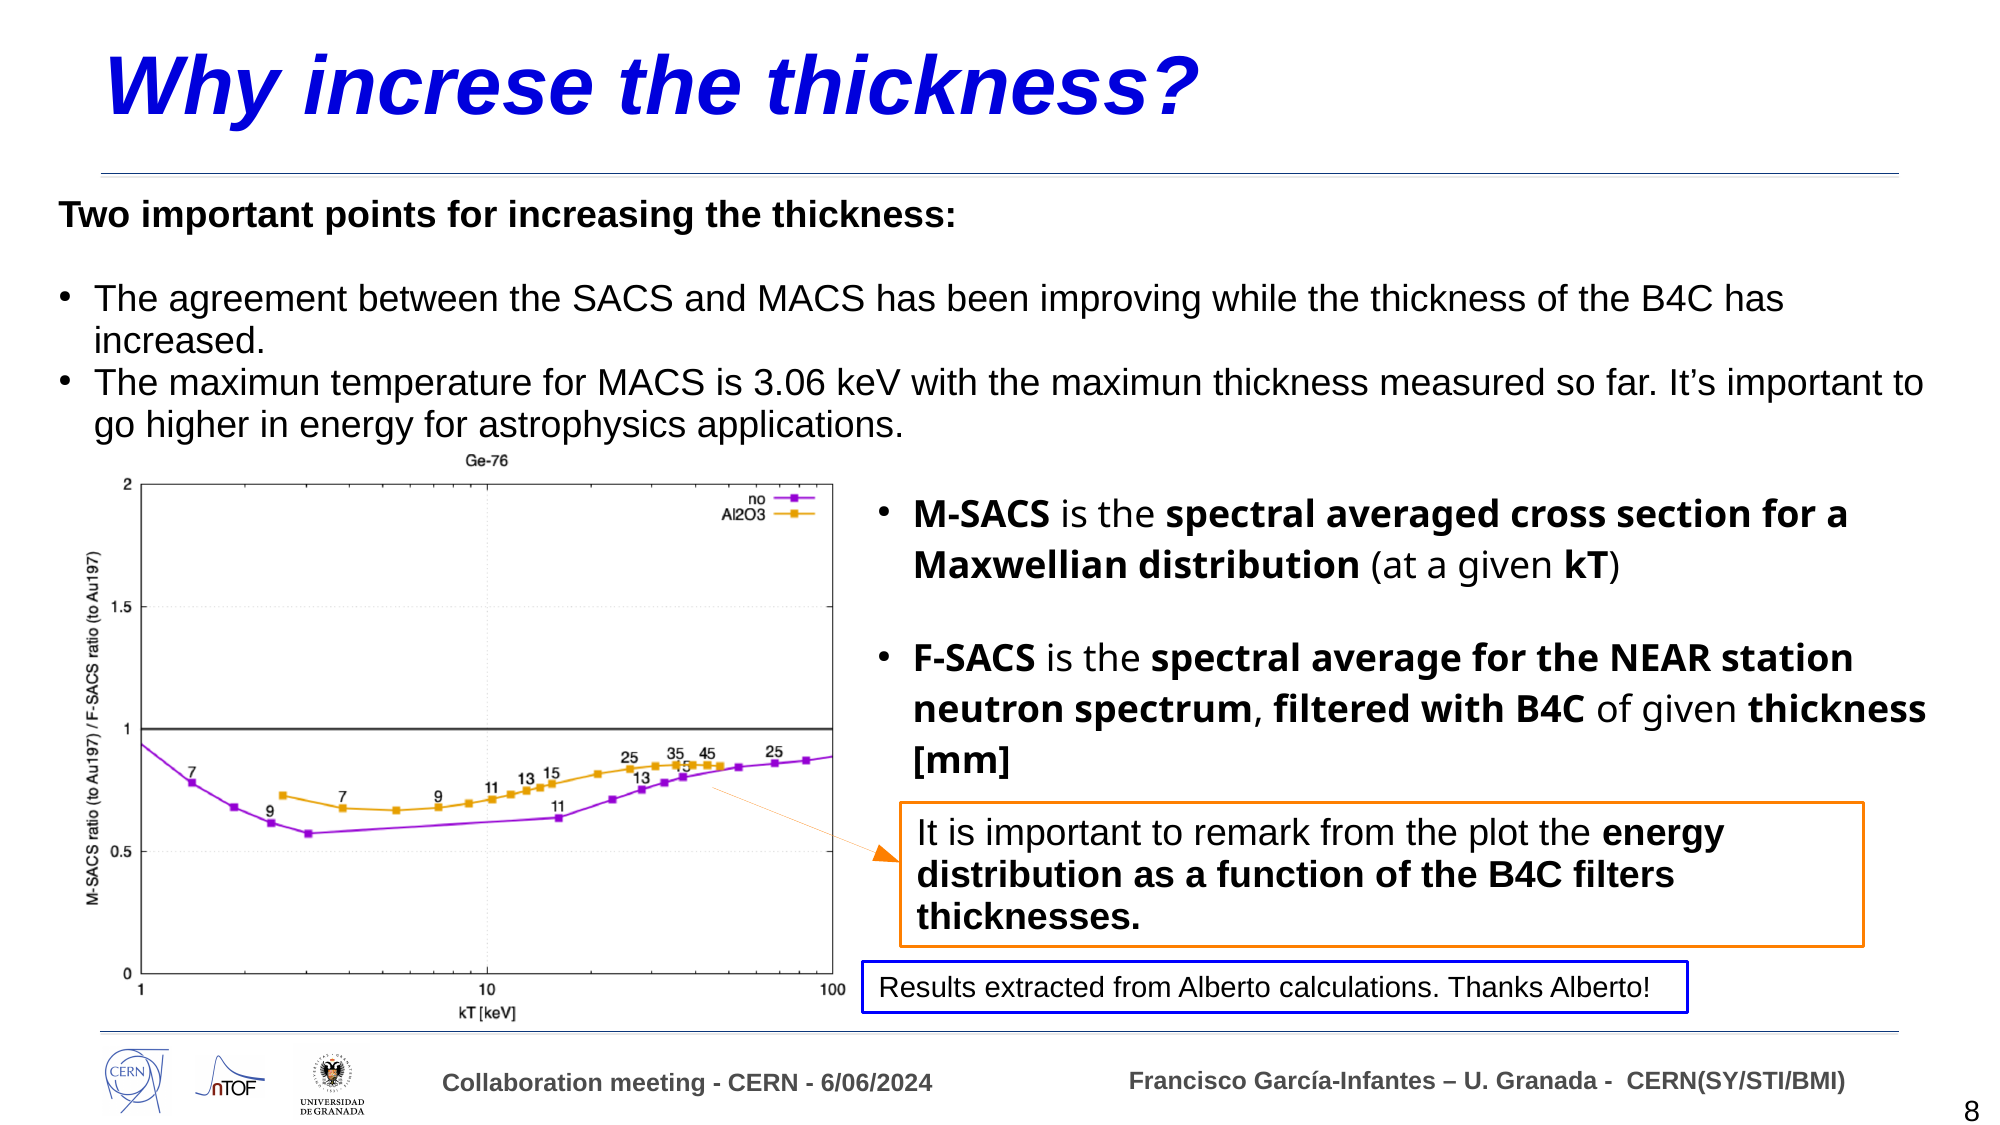

Why increse the thickness?
Two important points for increasing the thickness:
The agreement between the SACS and MACS has been improving while the thickness of the B4C has increased.
The maximun temperature for MACS is 3.06 keV with the maximun thickness measured so far. It’s important to go higher in energy for astrophysics applications.
M-SACS is the spectral averaged cross section for a Maxwellian distribution (at a given kT)
F-SACS is the spectral average for the NEAR station neutron spectrum, filtered with B4C of given thickness [mm]
It is important to remark from the plot the energy distribution as a function of the B4C filters thicknesses.
Results extracted from Alberto calculations. Thanks Alberto!
Francisco García-Infantes – U. Granada - CERN(SY/STI/BMI)
Collaboration meeting - CERN - 6/06/2024
8